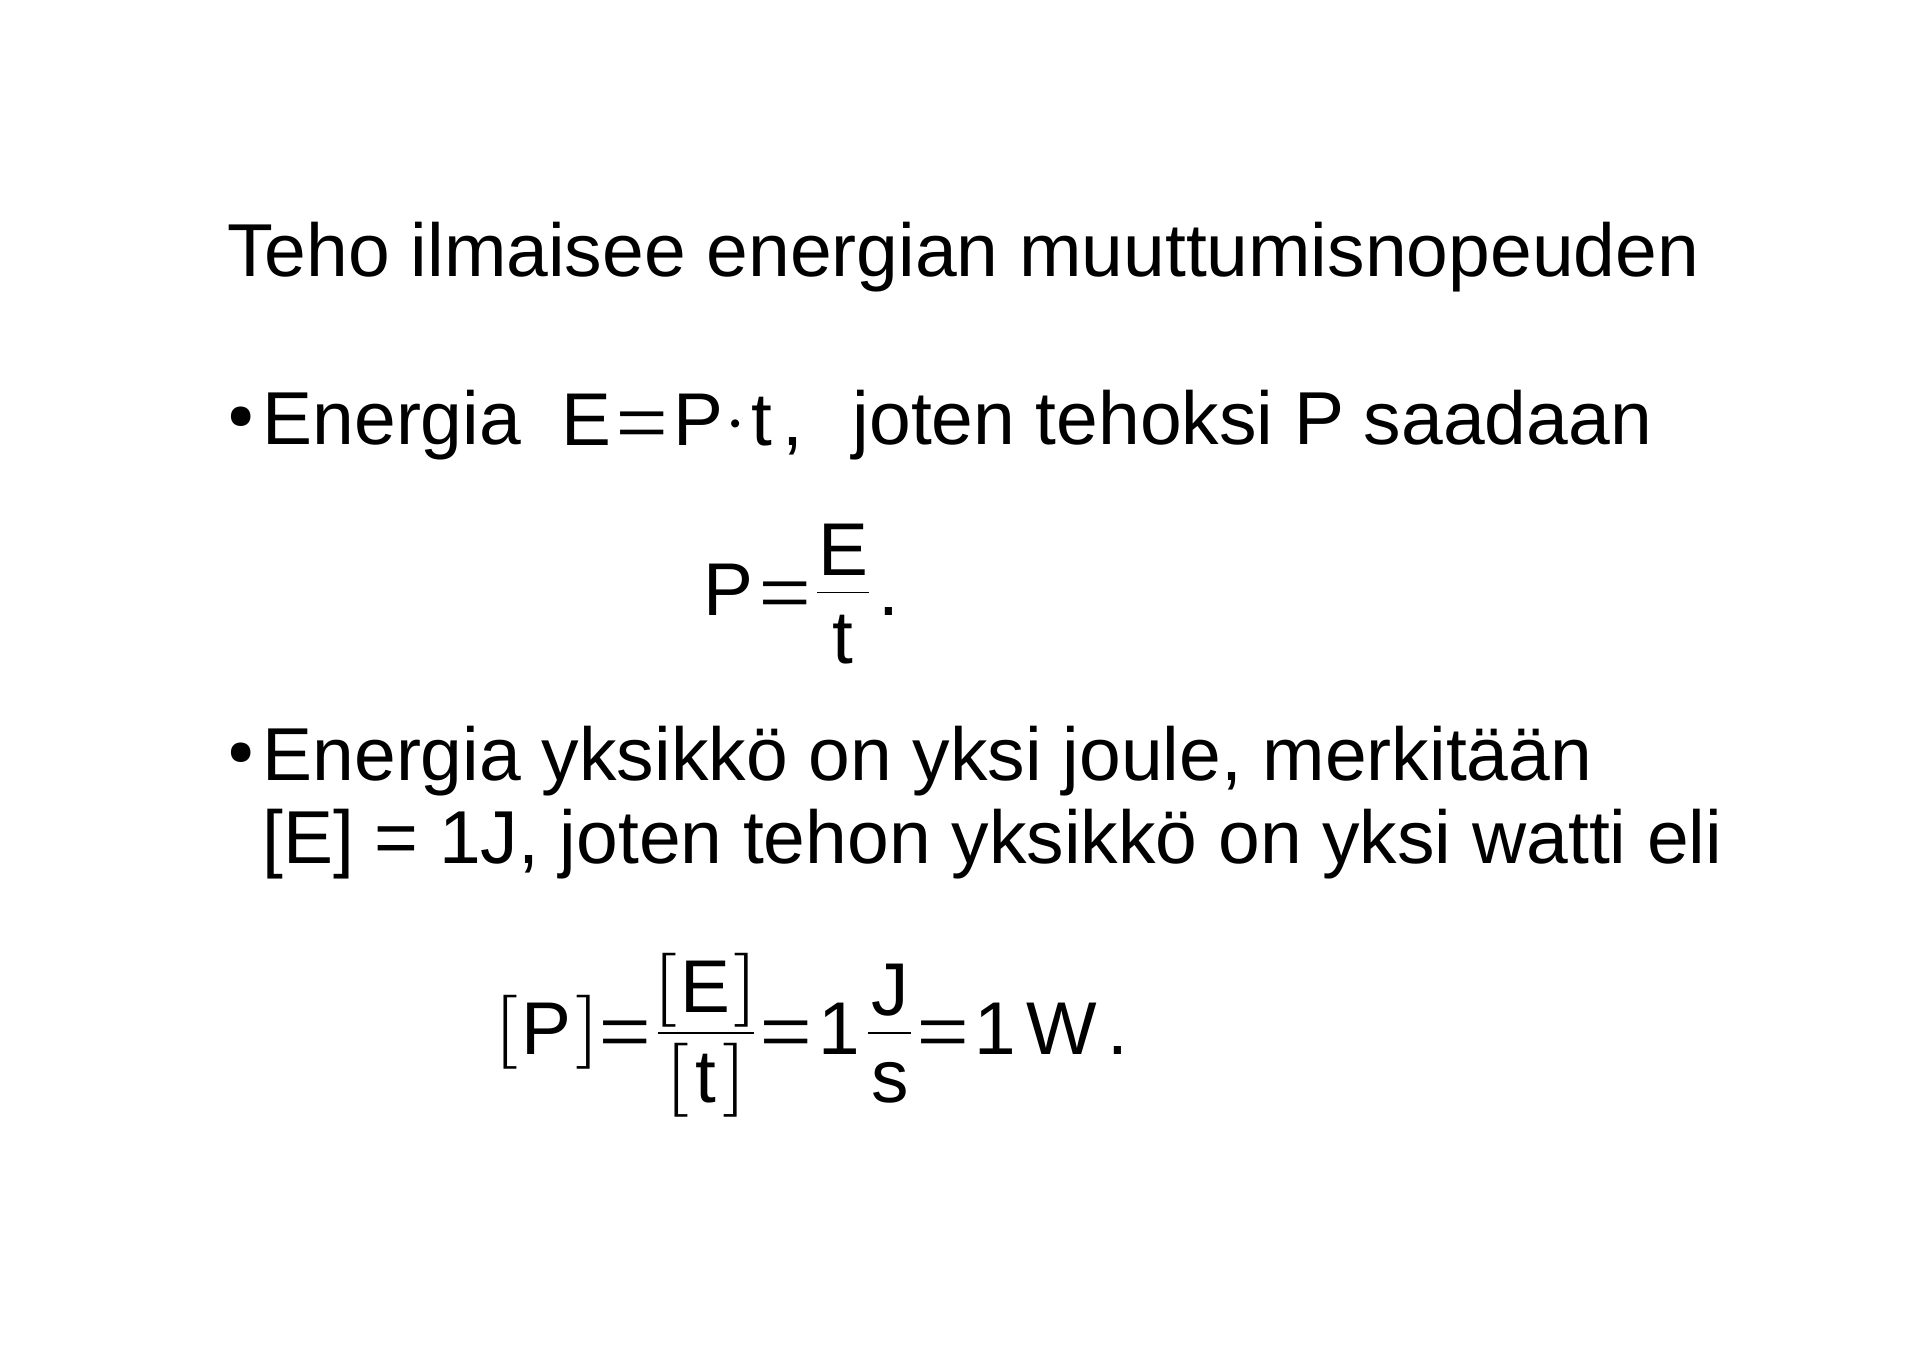

Teho ilmaisee energian muuttumisnopeuden
Energia joten tehoksi P saadaan
Energia yksikkö on yksi joule, merkitään [E] = 1J, joten tehon yksikkö on yksi watti eli